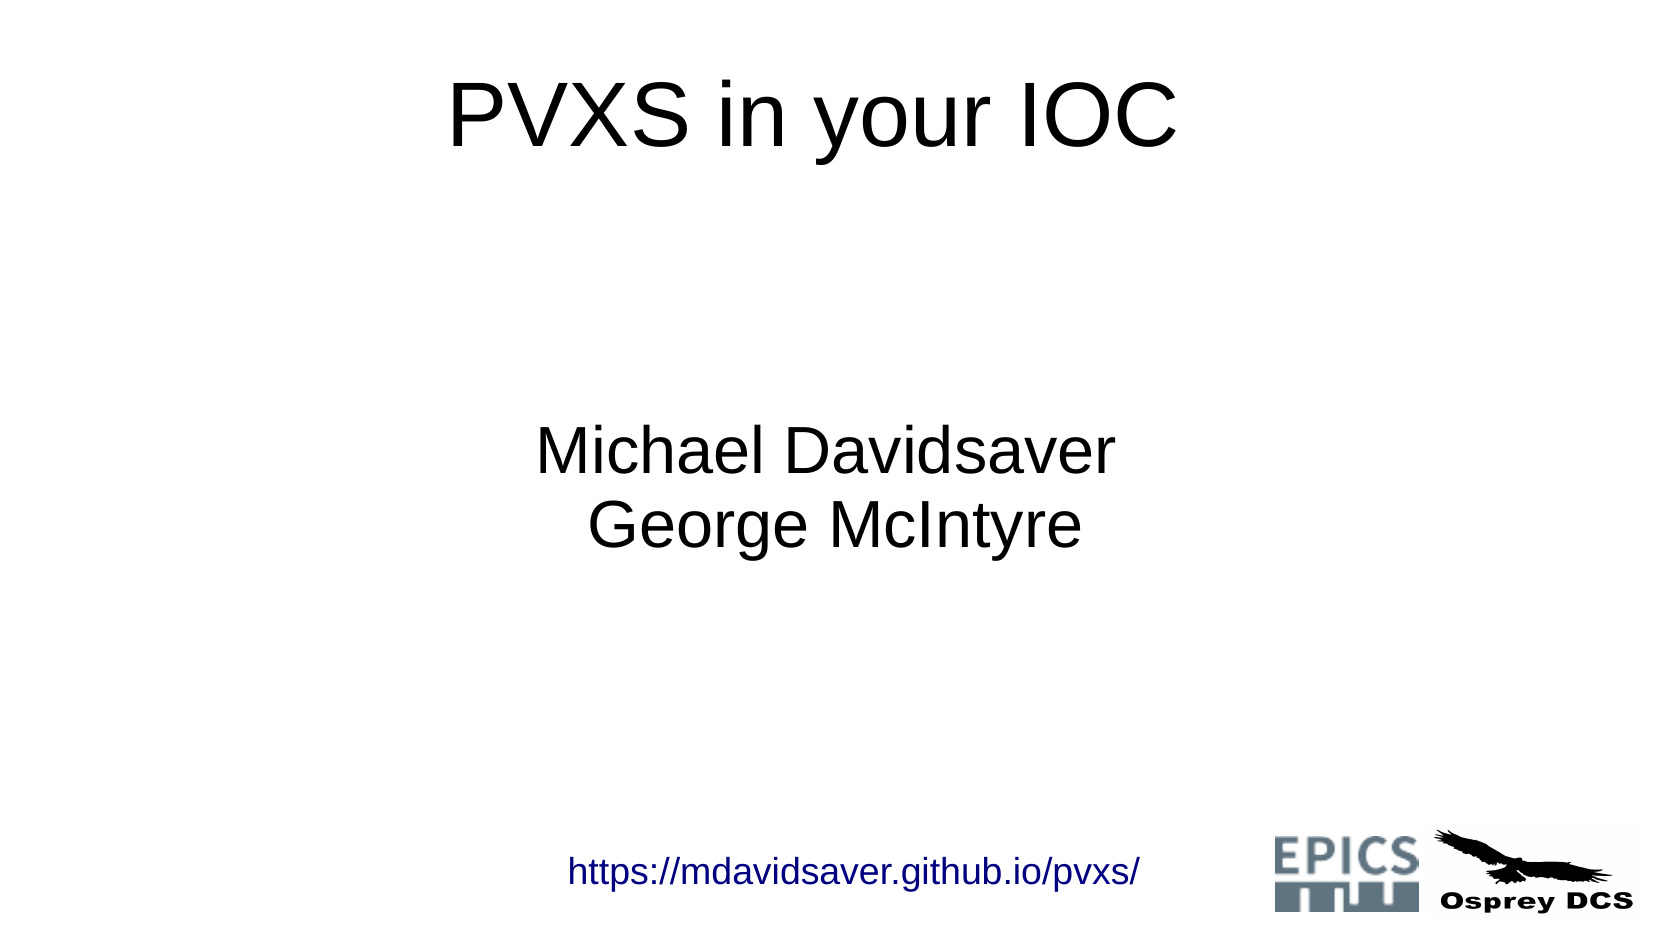

# PVXS in your IOC
Michael Davidsaver
 George McIntyre